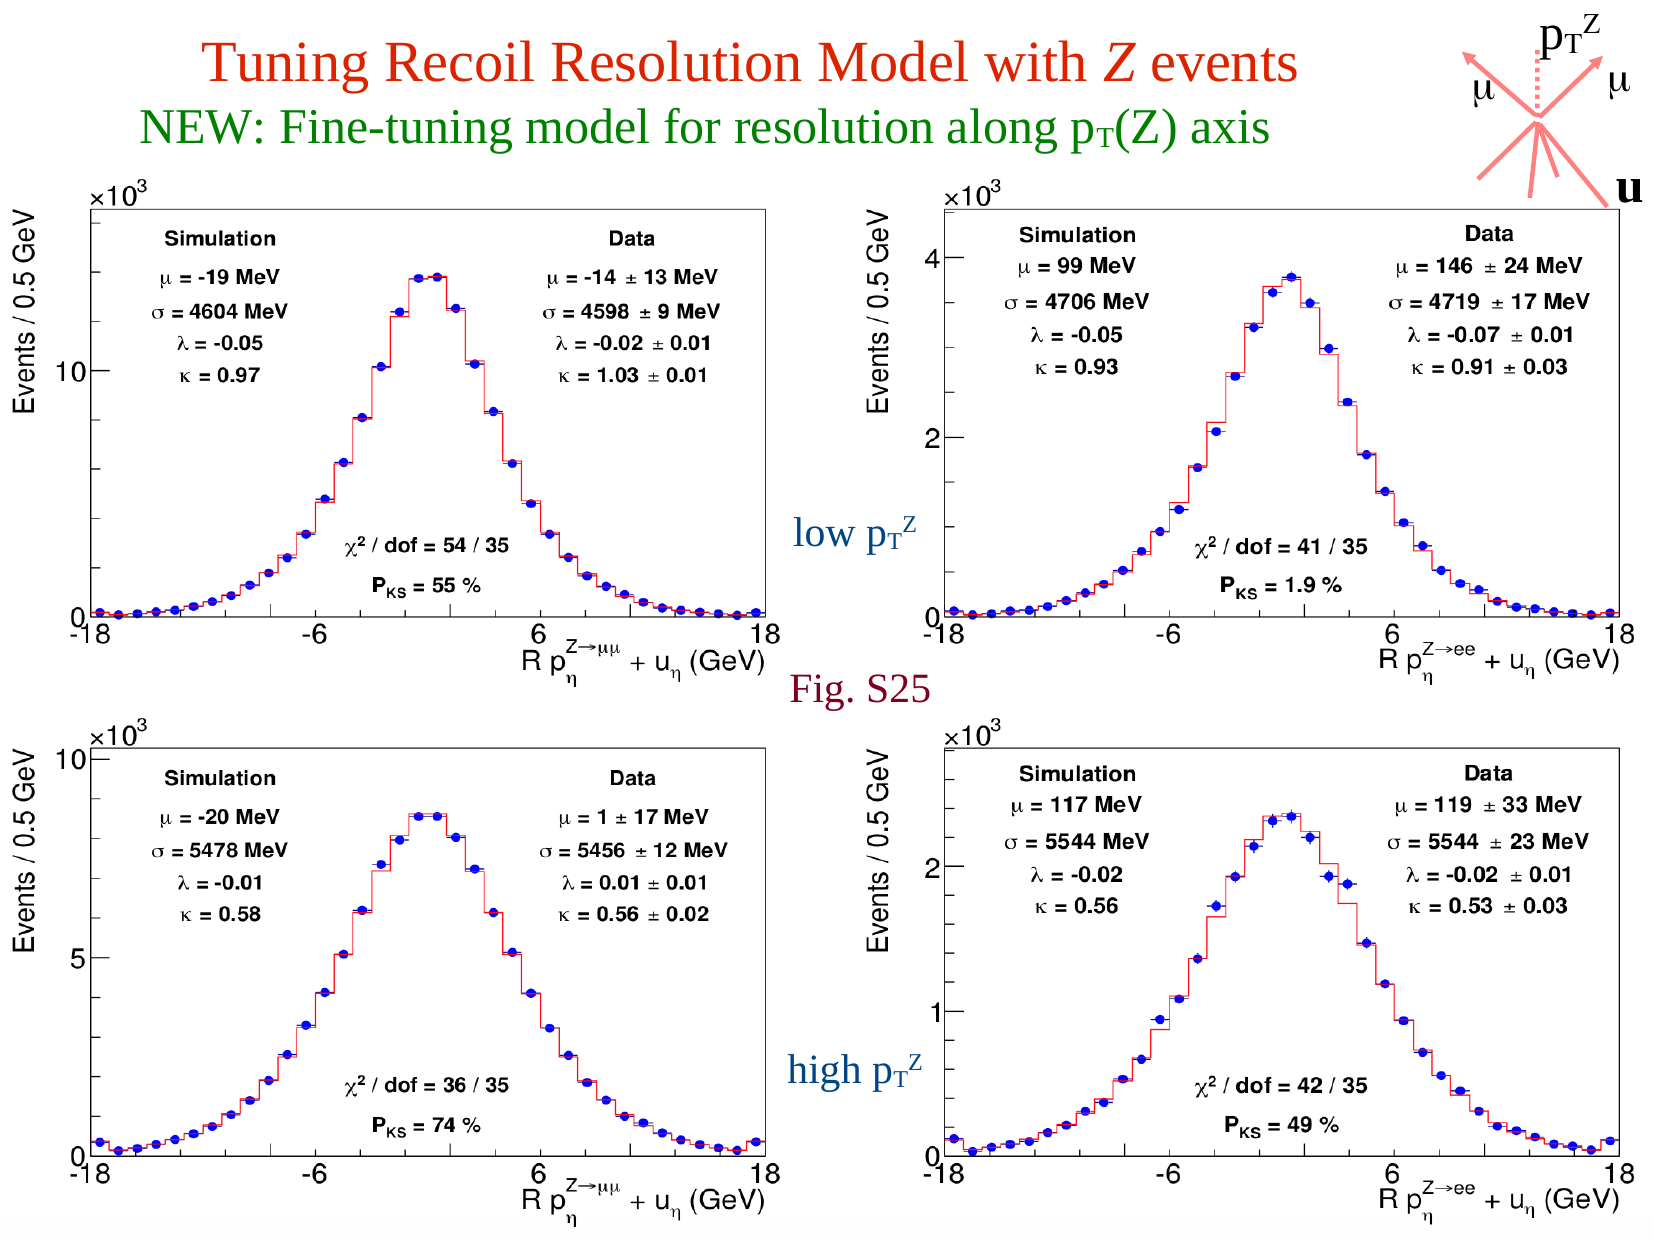

pTZ
# Tuning Recoil Resolution Model with Z events
μ
μ
NEW: Fine-tuning model for resolution along pT(Z) axis
u
low pTZ
Fig. S25
high pTZ
A. V. Kotwal, JLab Users Meeting, 6/14/22